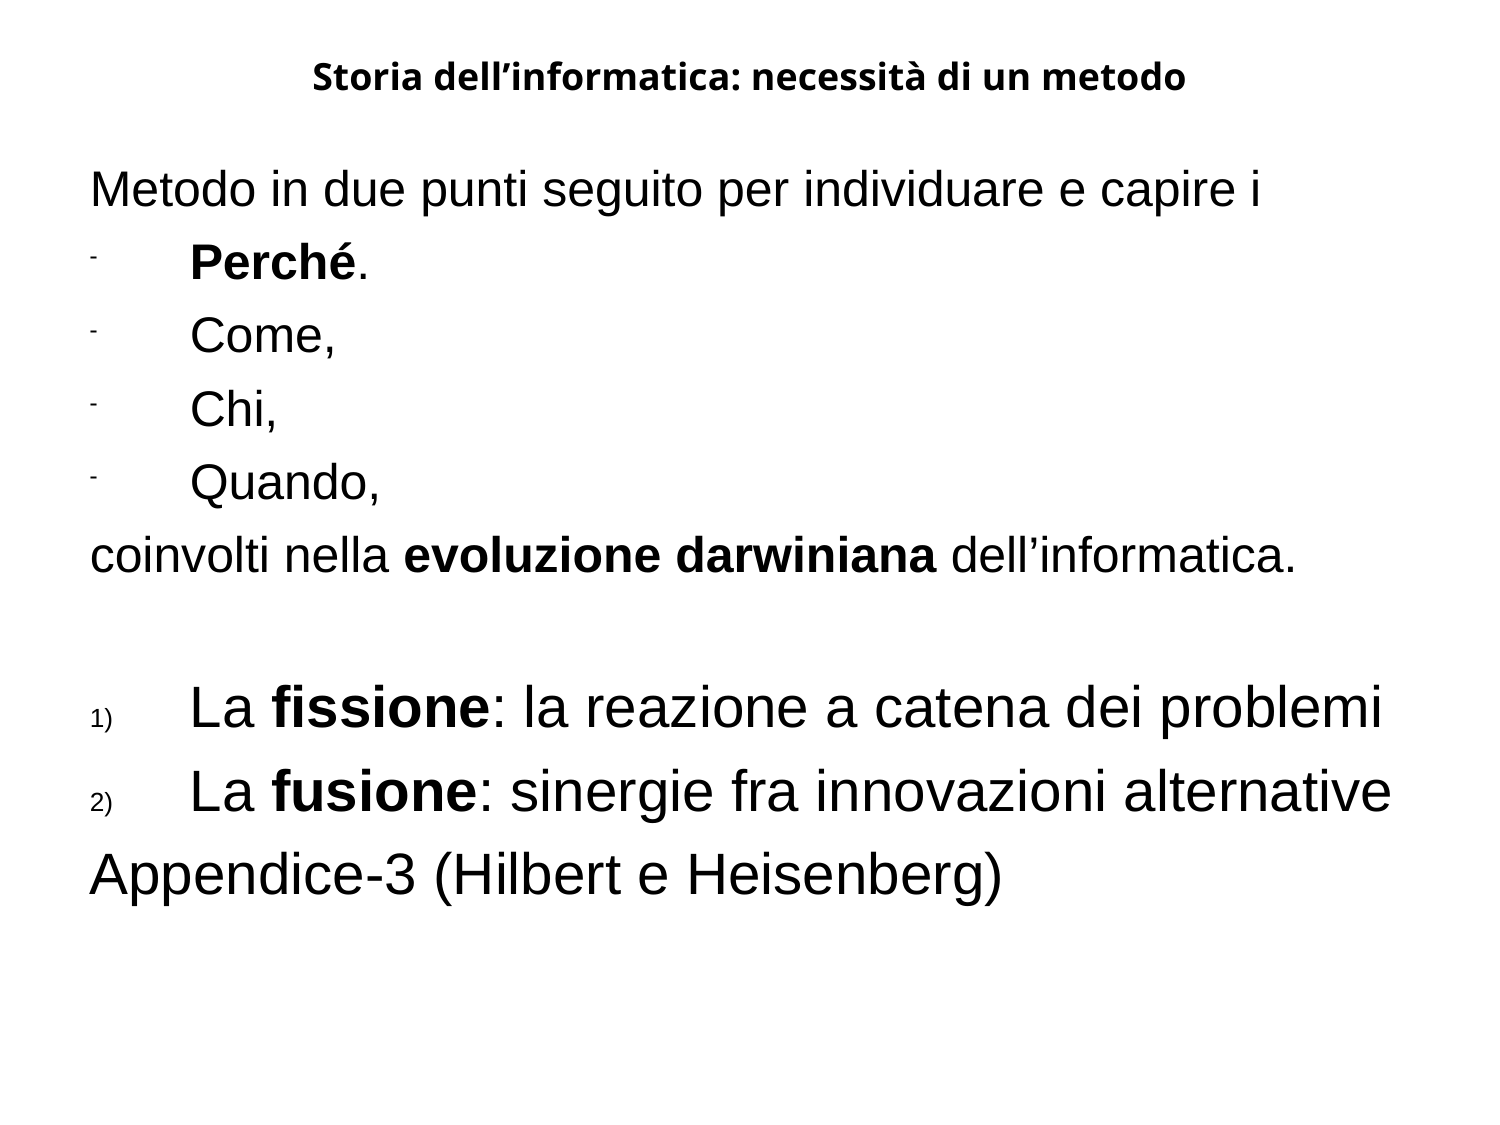

# Storia dell’informatica: necessità di un metodo
Metodo in due punti seguito per individuare e capire i
Perché.
Come,
Chi,
Quando,
coinvolti nella evoluzione darwiniana dell’informatica.
La fissione: la reazione a catena dei problemi
La fusione: sinergie fra innovazioni alternative
Appendice-3 (Hilbert e Heisenberg)